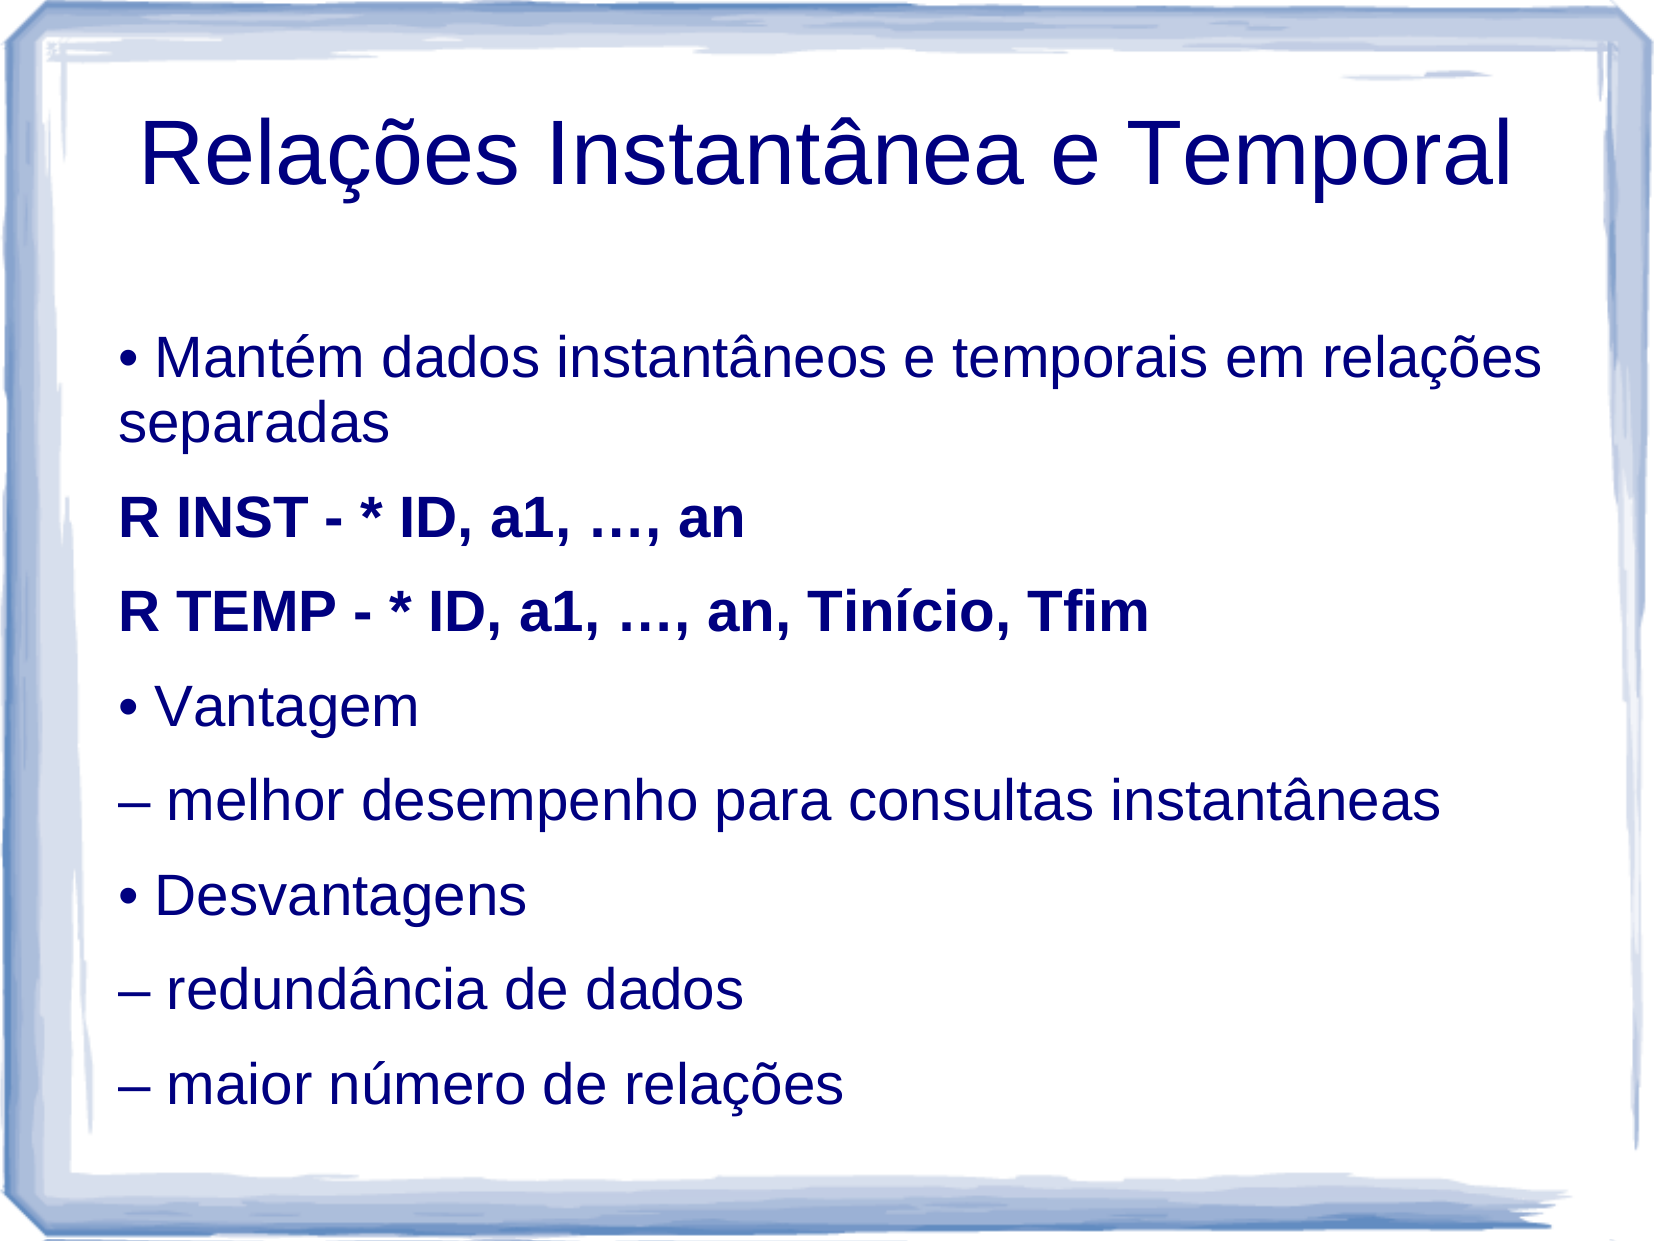

# Relações Instantânea e Temporal
• Mantém dados instantâneos e temporais em relações separadas
R INST - * ID, a1, …, an
R TEMP - * ID, a1, …, an, Tinício, Tfim
• Vantagem
– melhor desempenho para consultas instantâneas
• Desvantagens
– redundância de dados
– maior número de relações